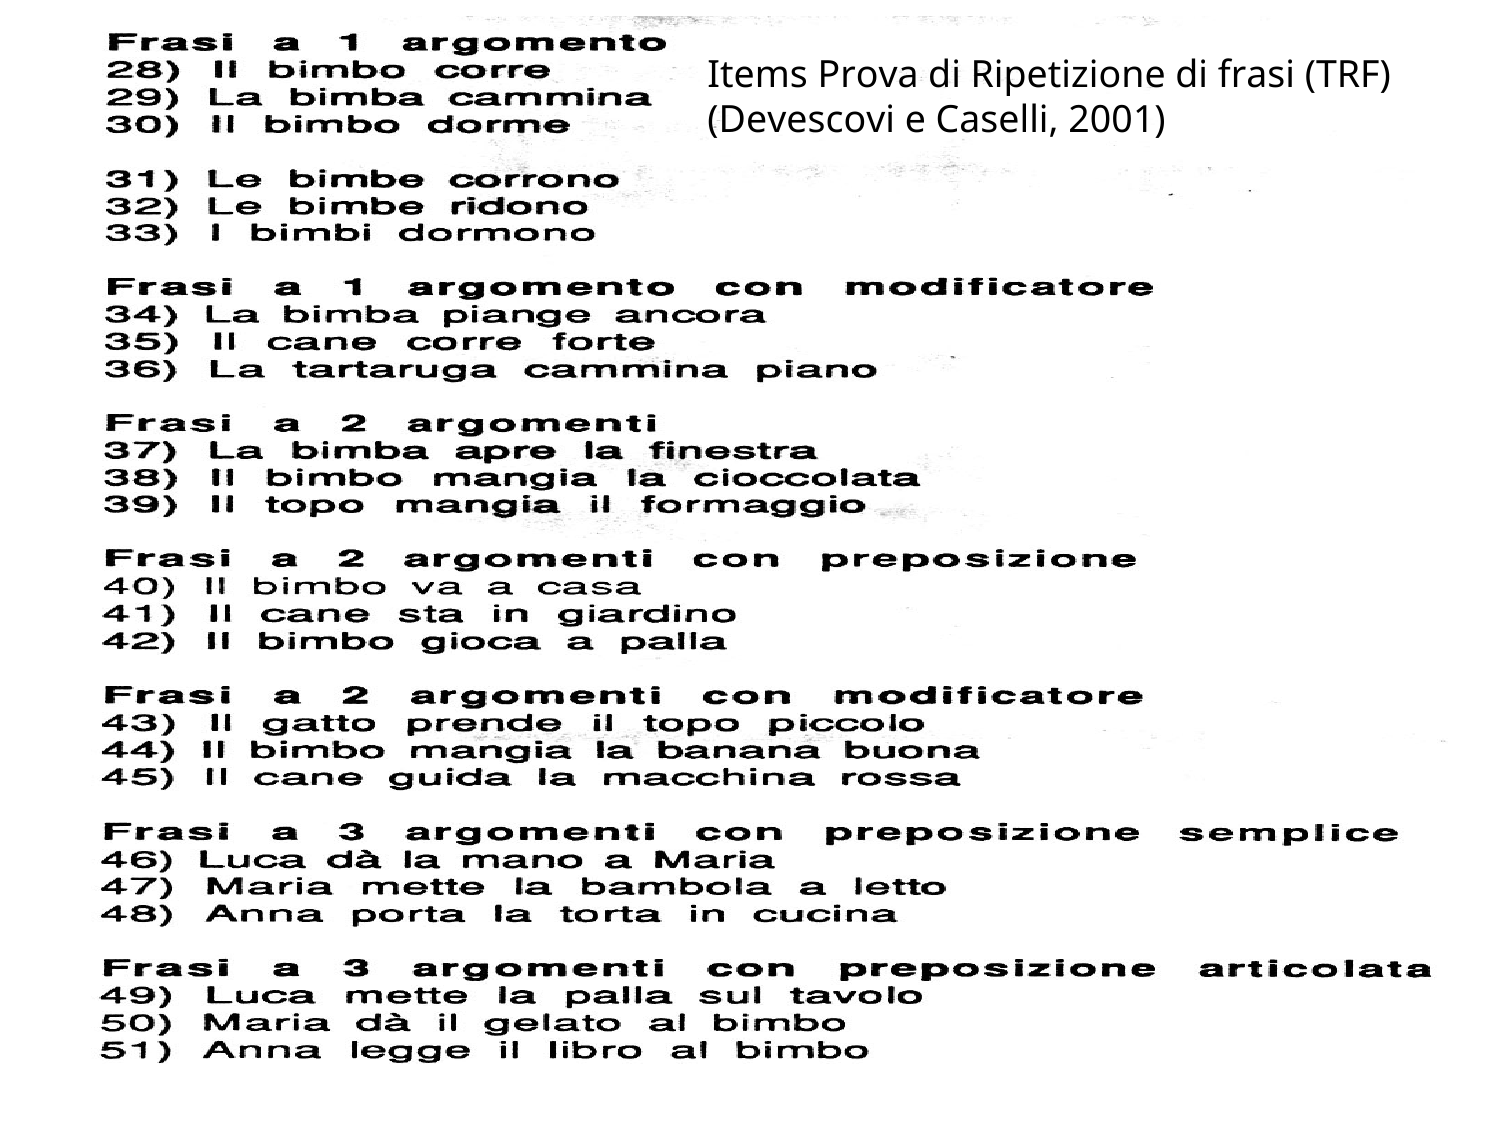

Items Prova di Ripetizione di frasi (TRF)
(Devescovi e Caselli, 2001)